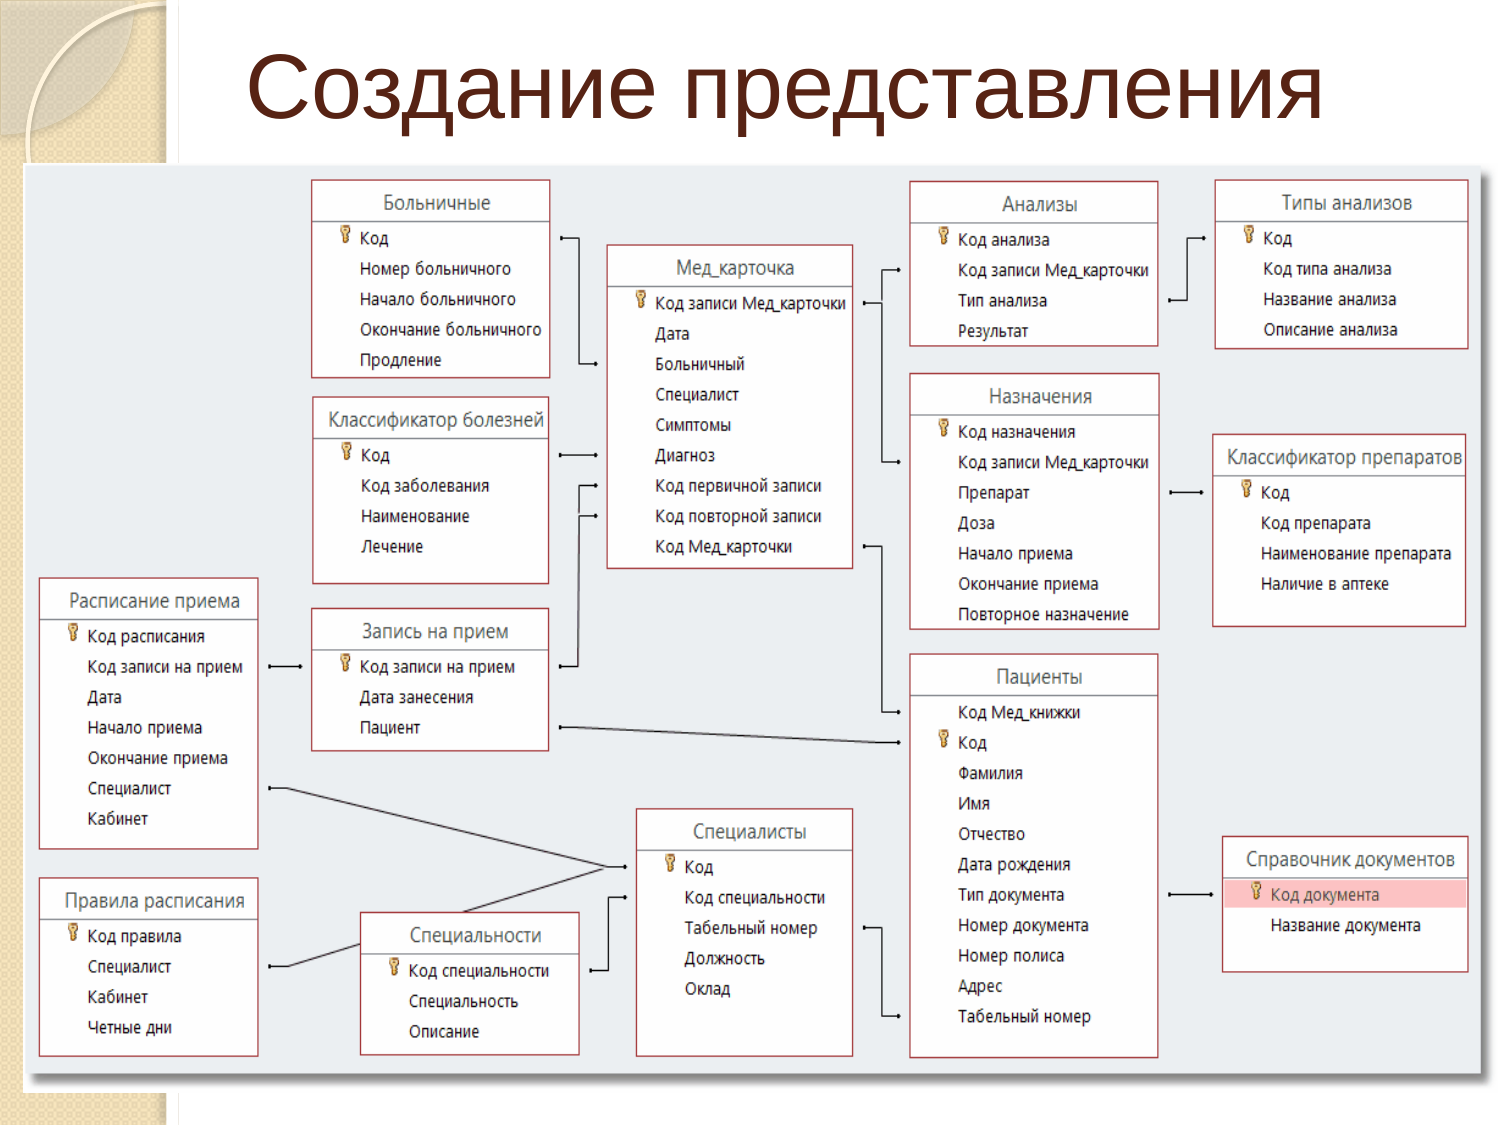

Создание представления
# CREATE VIEW Записанные_сегодня
(дата_записи, фамилия, имя, возраст, специалист)
AS
SELECT ЗП.[Дата занесения], ПЦ.Фамилия, ПЦ.Имя,
EXTRACT(YEAR FROM CURRENT_DATE) - EXTRACT(YEAR FROM ПЦ.[Дата рождения]), РасП.Специалист
FROM [Запись на прием] AS ЗП, Пациент AS ПЦ,
	Расписание приема AS РасП
WHERE ЗП. [Дата занесения] = CURRENT_DATE
	AND ЗП.Пациент = ПЦ.Код
	AND ЗП.[Код записи на прием] = РасП.[Код записи на прием]